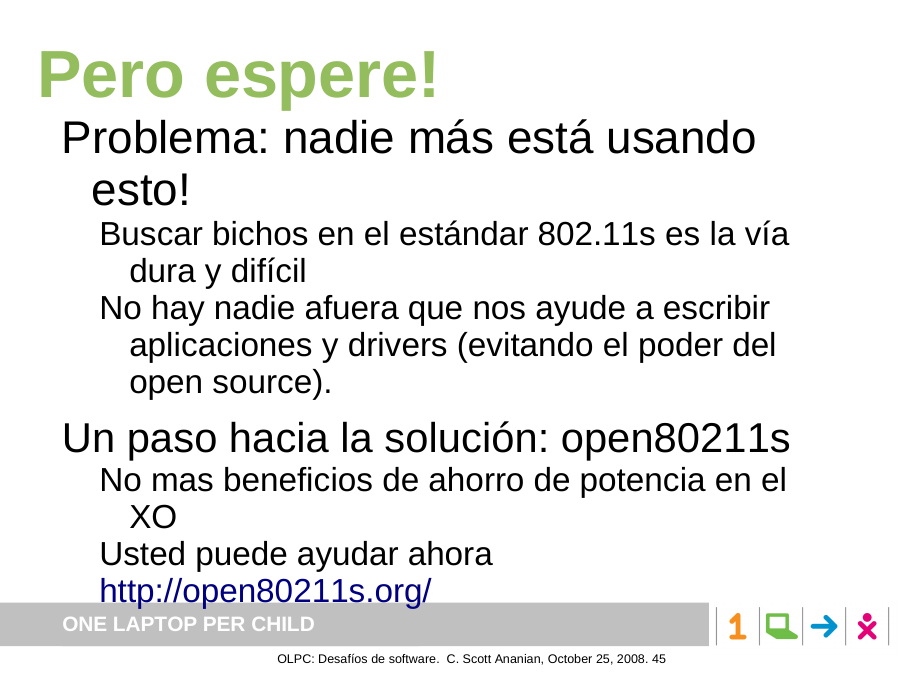

# Pero espere!
Problema: nadie más está usando esto!
Buscar bichos en el estándar 802.11s es la vía dura y difícil
No hay nadie afuera que nos ayude a escribir aplicaciones y drivers (evitando el poder del open source).
Un paso hacia la solución: open80211s
No mas beneficios de ahorro de potencia en el XO
Usted puede ayudar ahora
http://open80211s.org/